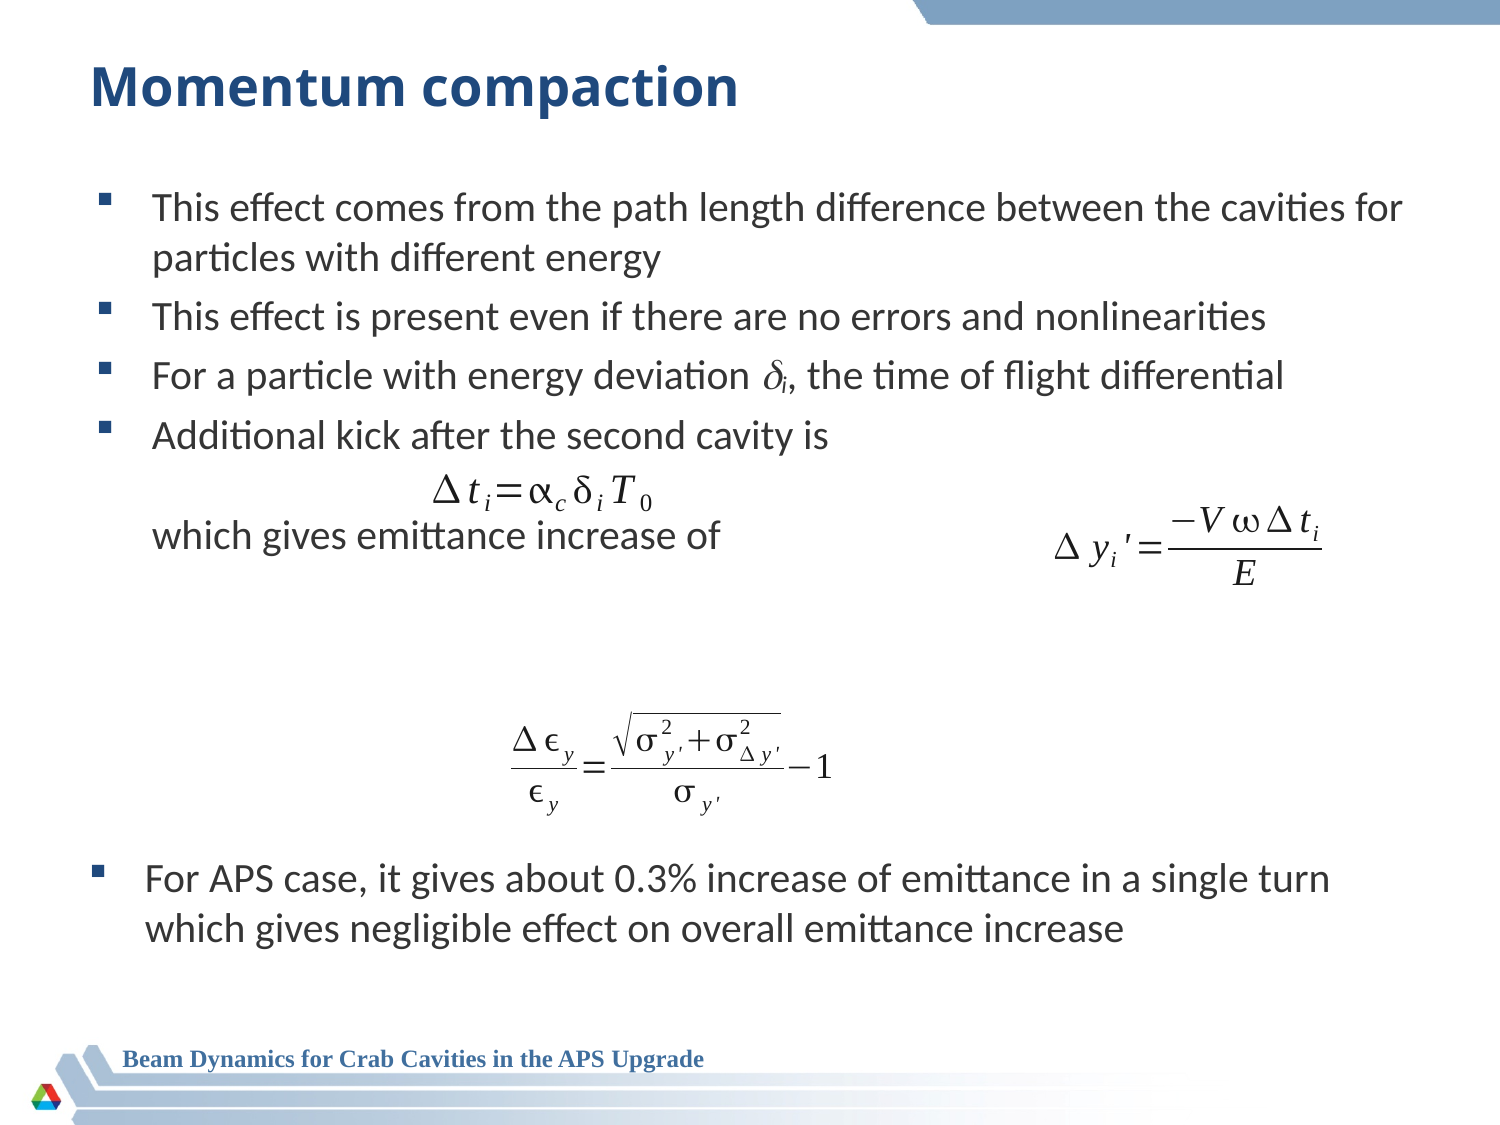

Momentum compaction
# This effect comes from the path length difference between the cavities for particles with different energy
This effect is present even if there are no errors and nonlinearities
For a particle with energy deviation di, the time of flight differential
Additional kick after the second cavity is
which gives emittance increase of
For APS case, it gives about 0.3% increase of emittance in a single turn which gives negligible effect on overall emittance increase